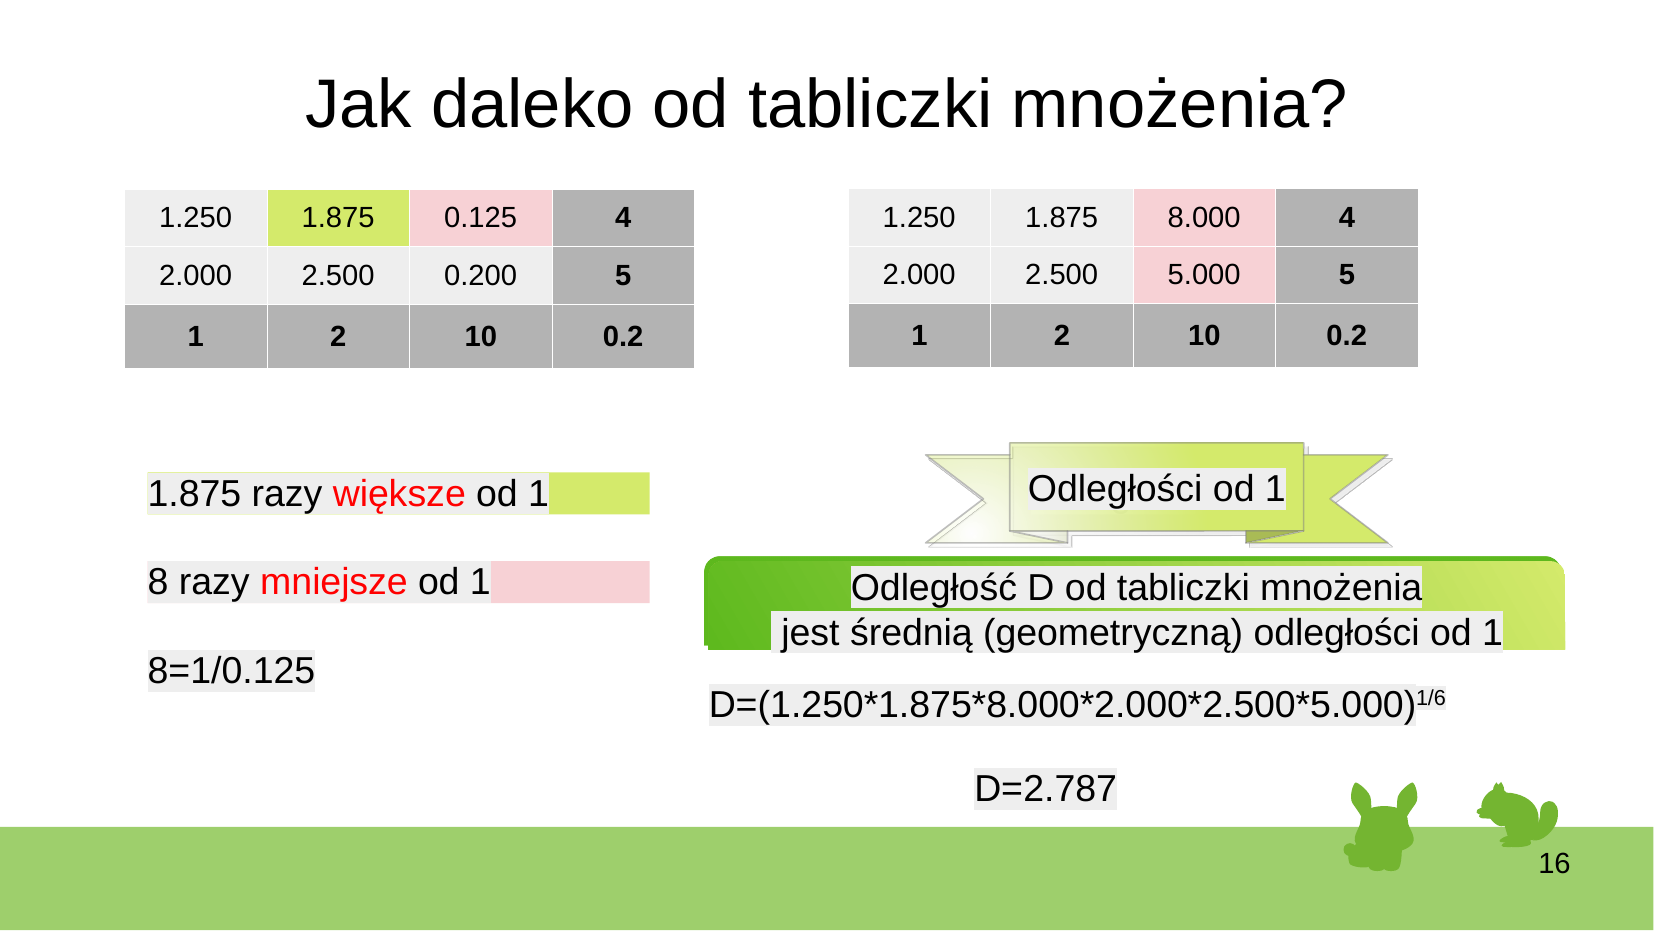

# Jak daleko od tabliczki mnożenia?
| 1.250 | 1.875 | 8.000 | 4 |
| --- | --- | --- | --- |
| 2.000 | 2.500 | 5.000 | 5 |
| 1 | 2 | 10 | 0.2 |
| 1.250 | 1.875 | 0.125 | 4 |
| --- | --- | --- | --- |
| 2.000 | 2.500 | 0.200 | 5 |
| 1 | 2 | 10 | 0.2 |
Odległości od 1
1.875 razy większe od 1
8 razy mniejsze od 1
Odległość D od tabliczki mnożenia
 jest średnią (geometryczną) odległości od 1
8=1/0.125
D=(1.250*1.875*8.000*2.000*2.500*5.000)1/6
D=2.787
16